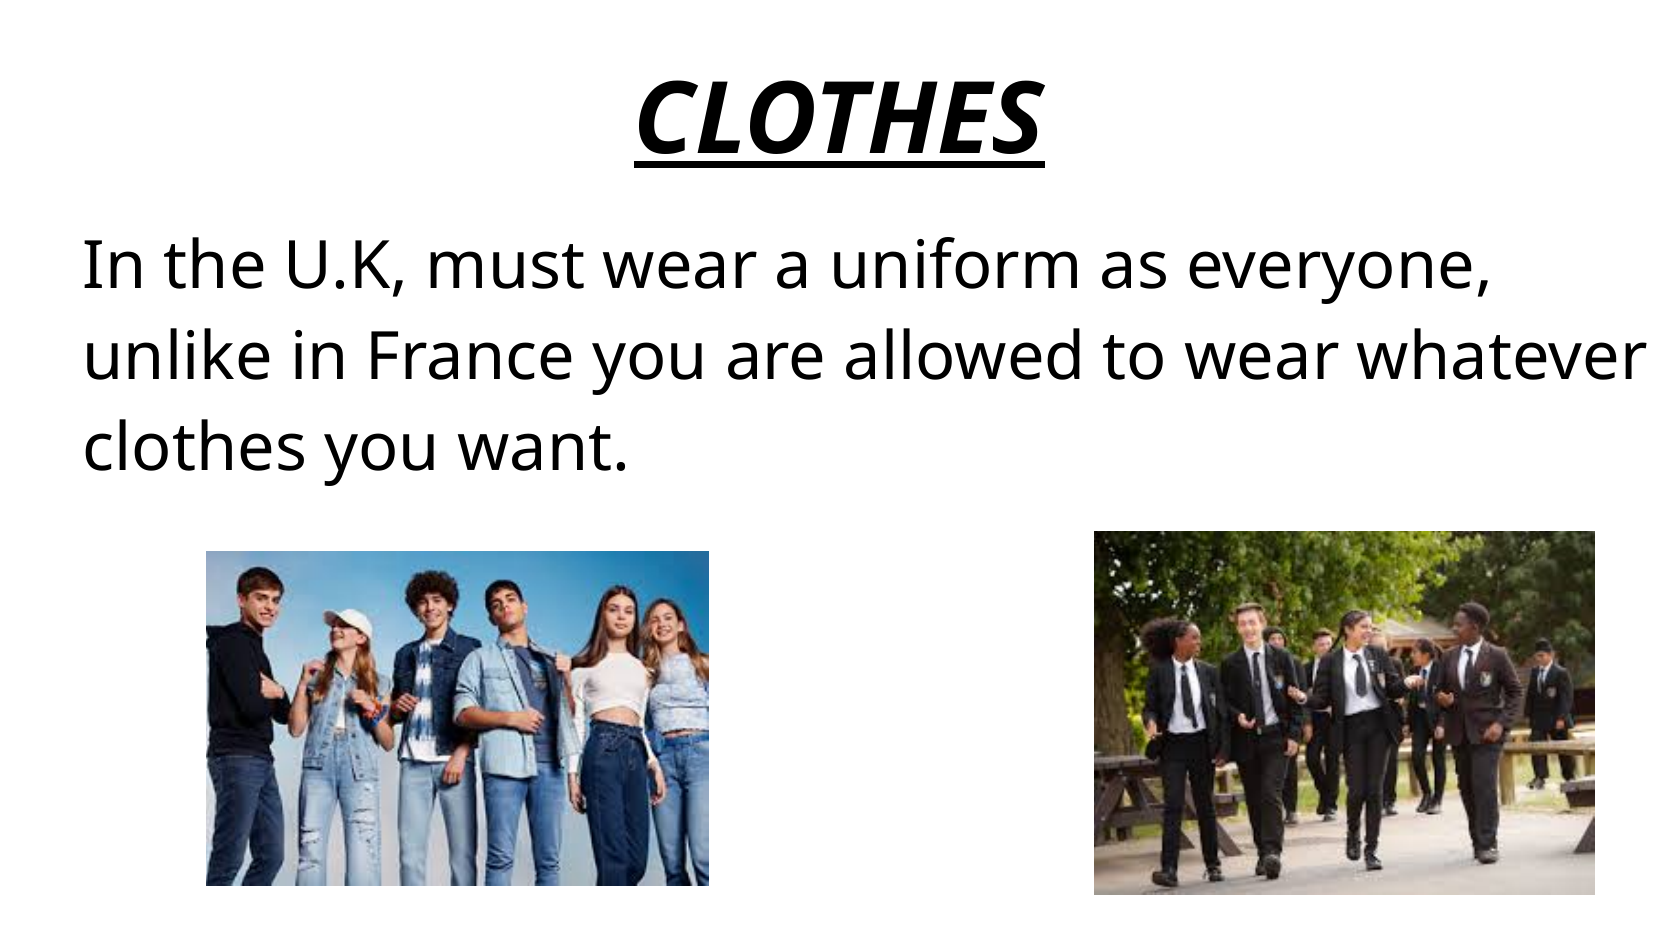

# CLOTHES
In the U.K, must wear a uniform as everyone, unlike in France you are allowed to wear whatever clothes you want.